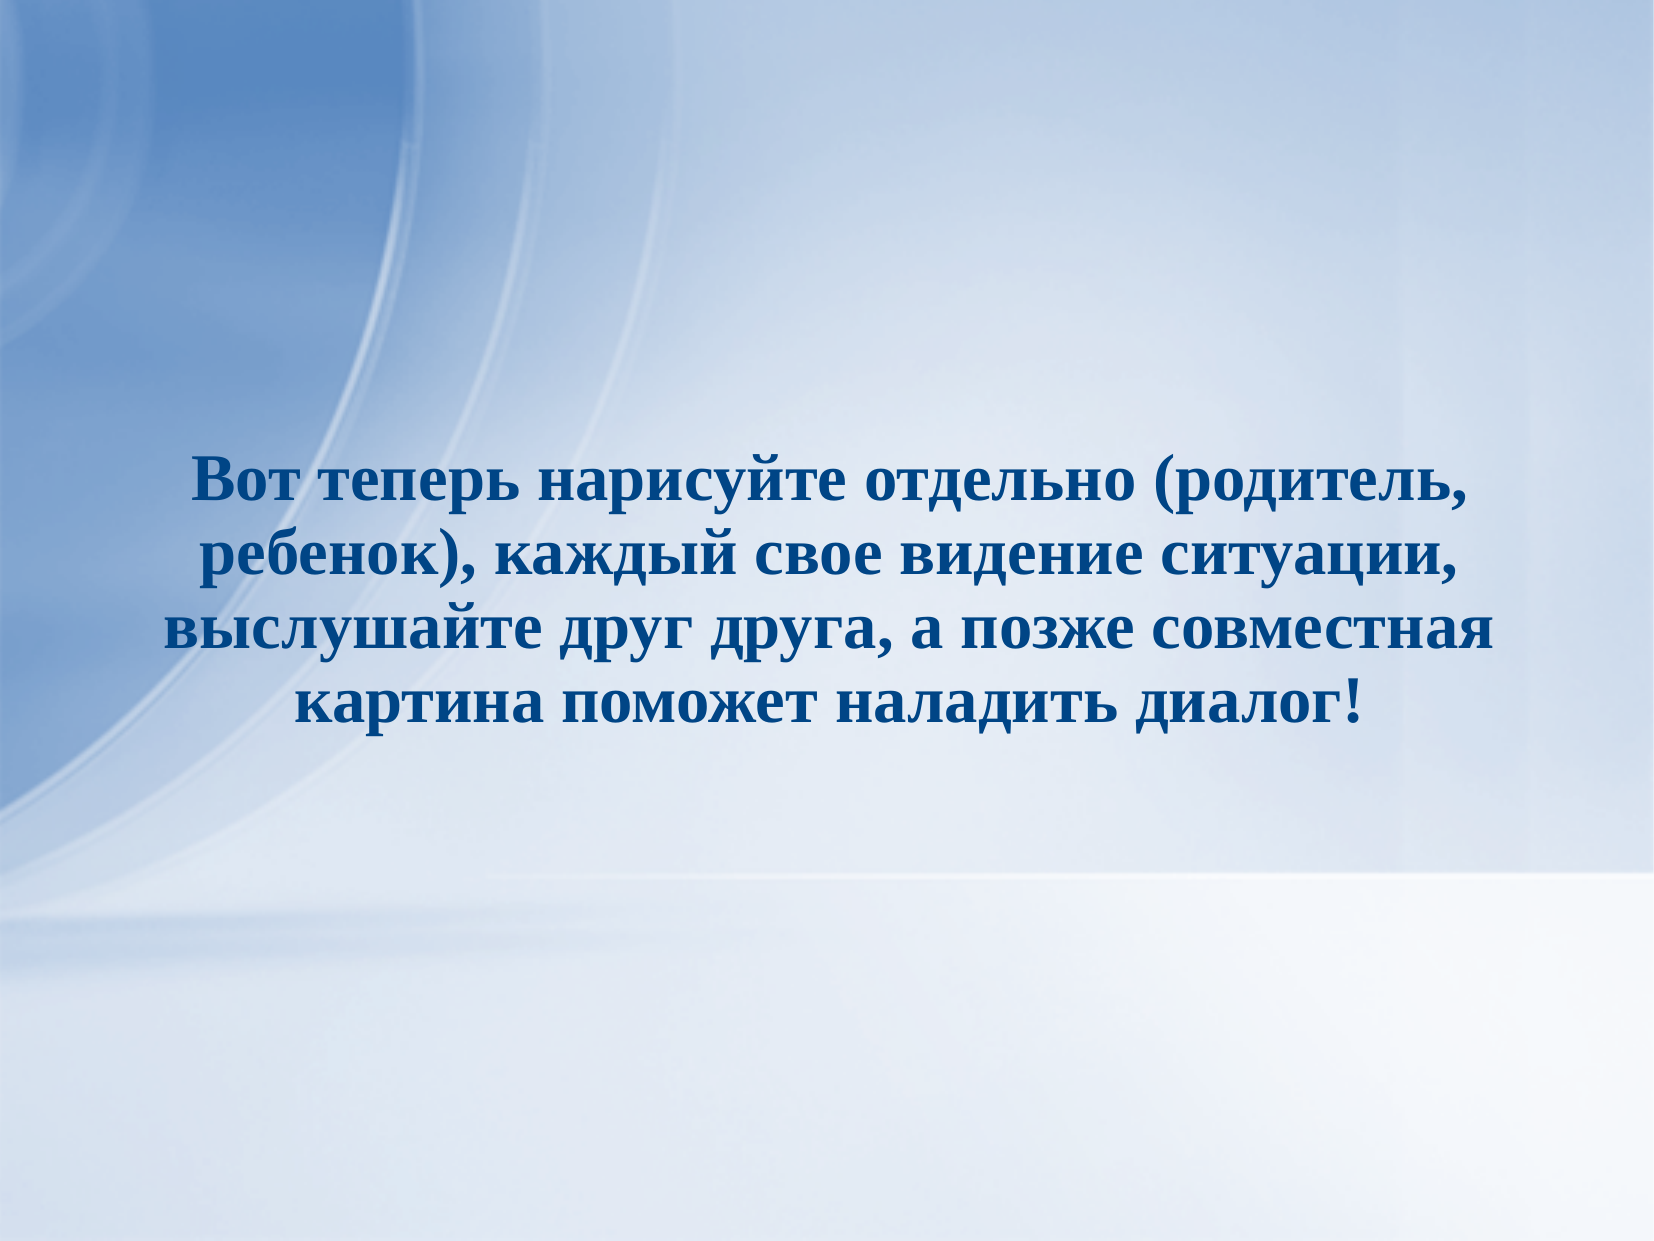

Вот теперь нарисуйте отдельно (родитель, ребенок), каждый свое видение ситуации, выслушайте друг друга, а позже совместная картина поможет наладить диалог!